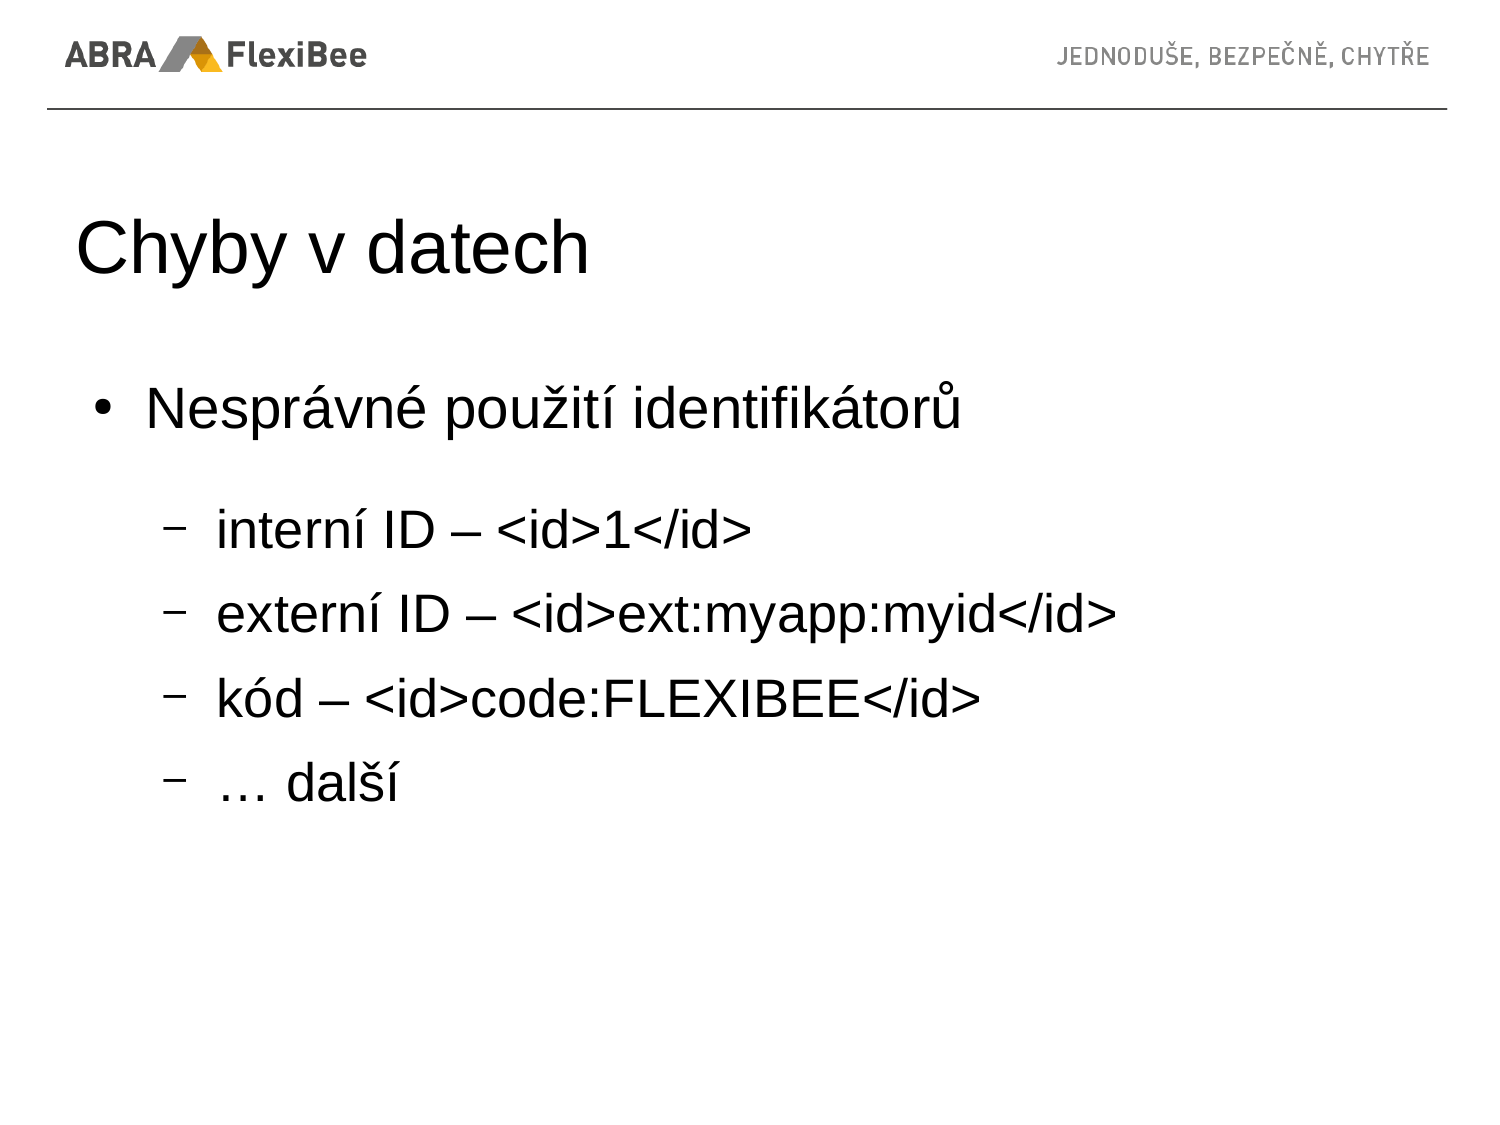

# Chyby v datech
Nesprávné použití identifikátorů
interní ID – <id>1</id>
externí ID – <id>ext:myapp:myid</id>
kód – <id>code:FLEXIBEE</id>
… další